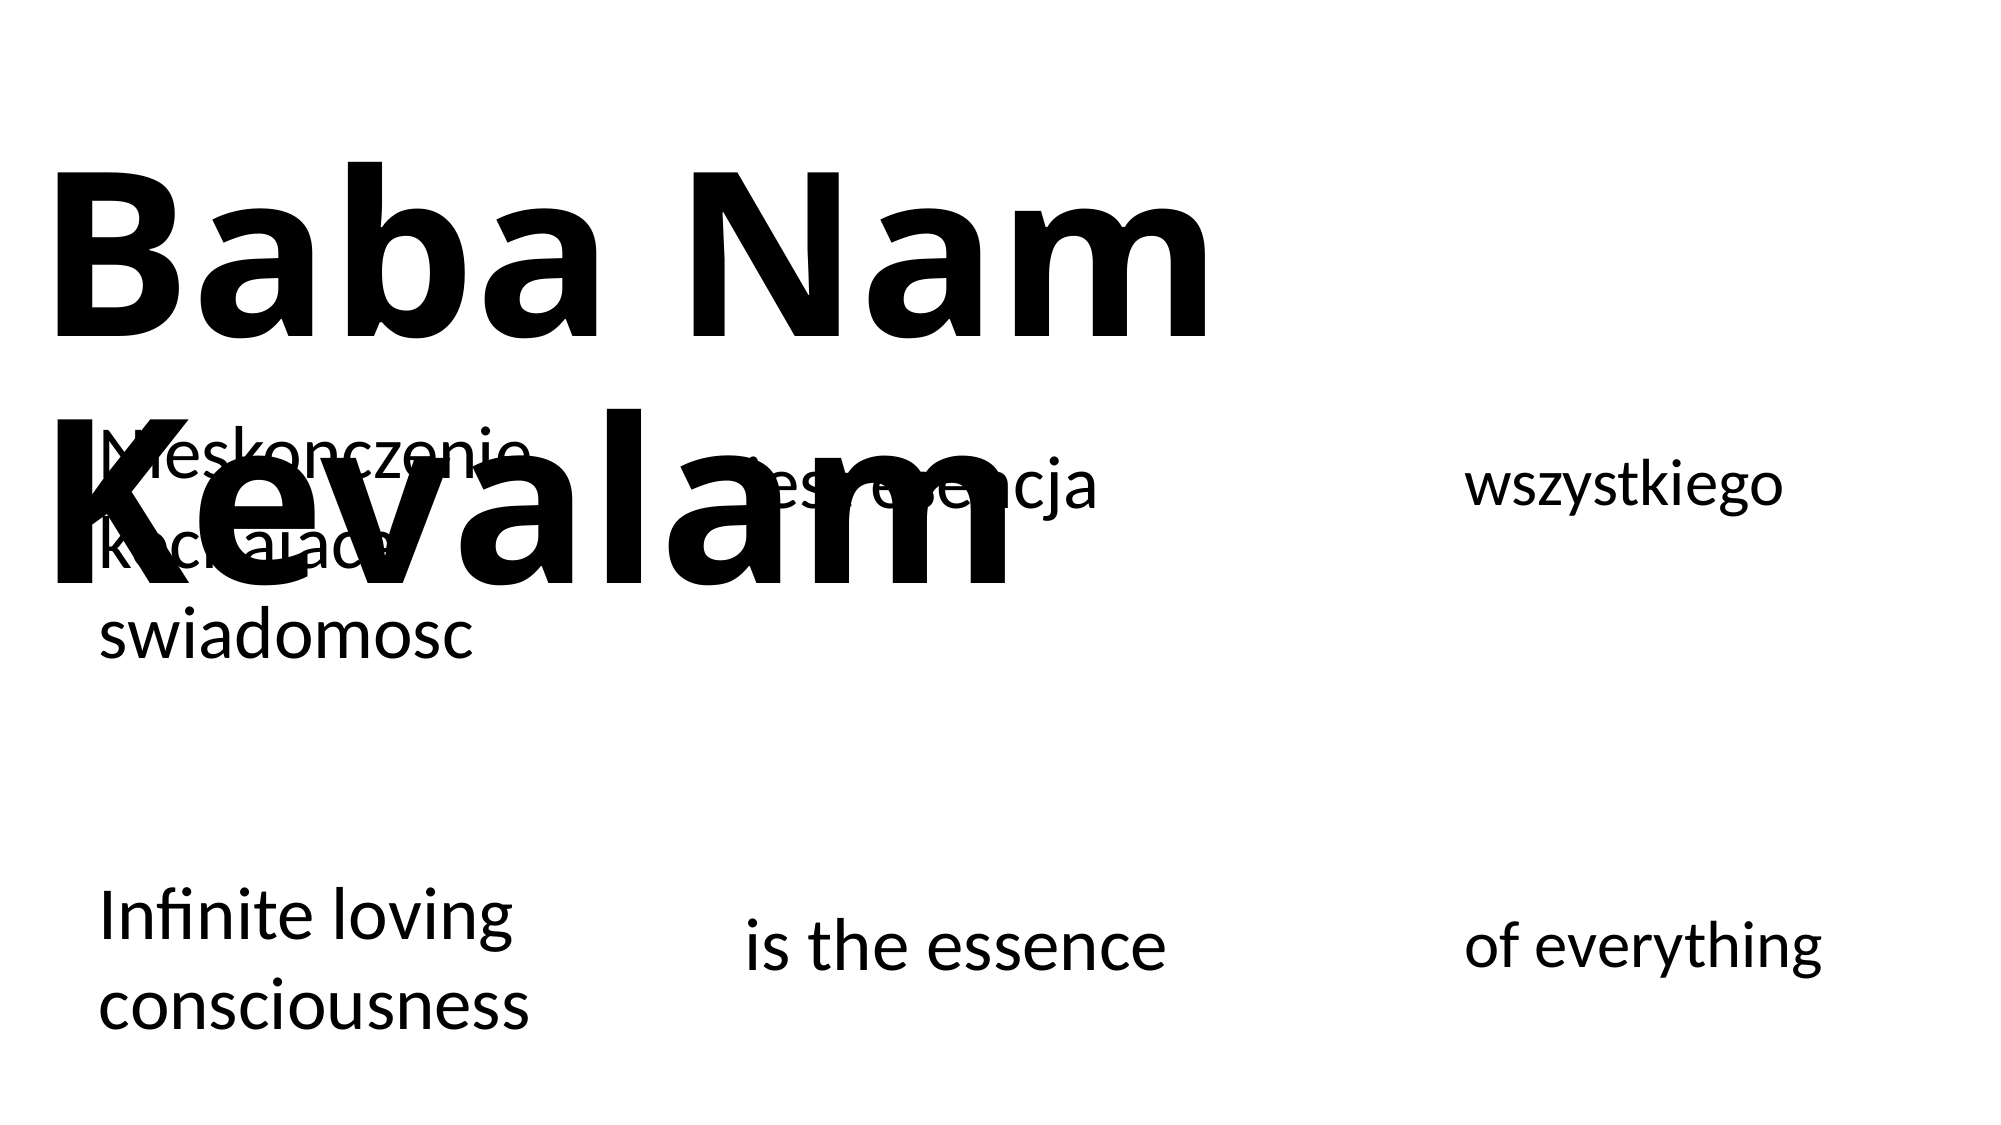

# Baba Nam Kevalam
Nieskonczenie kochajaca swiadomosc
jest esencja
wszystkiego
Infinite loving consciousness
is the essence
of everything